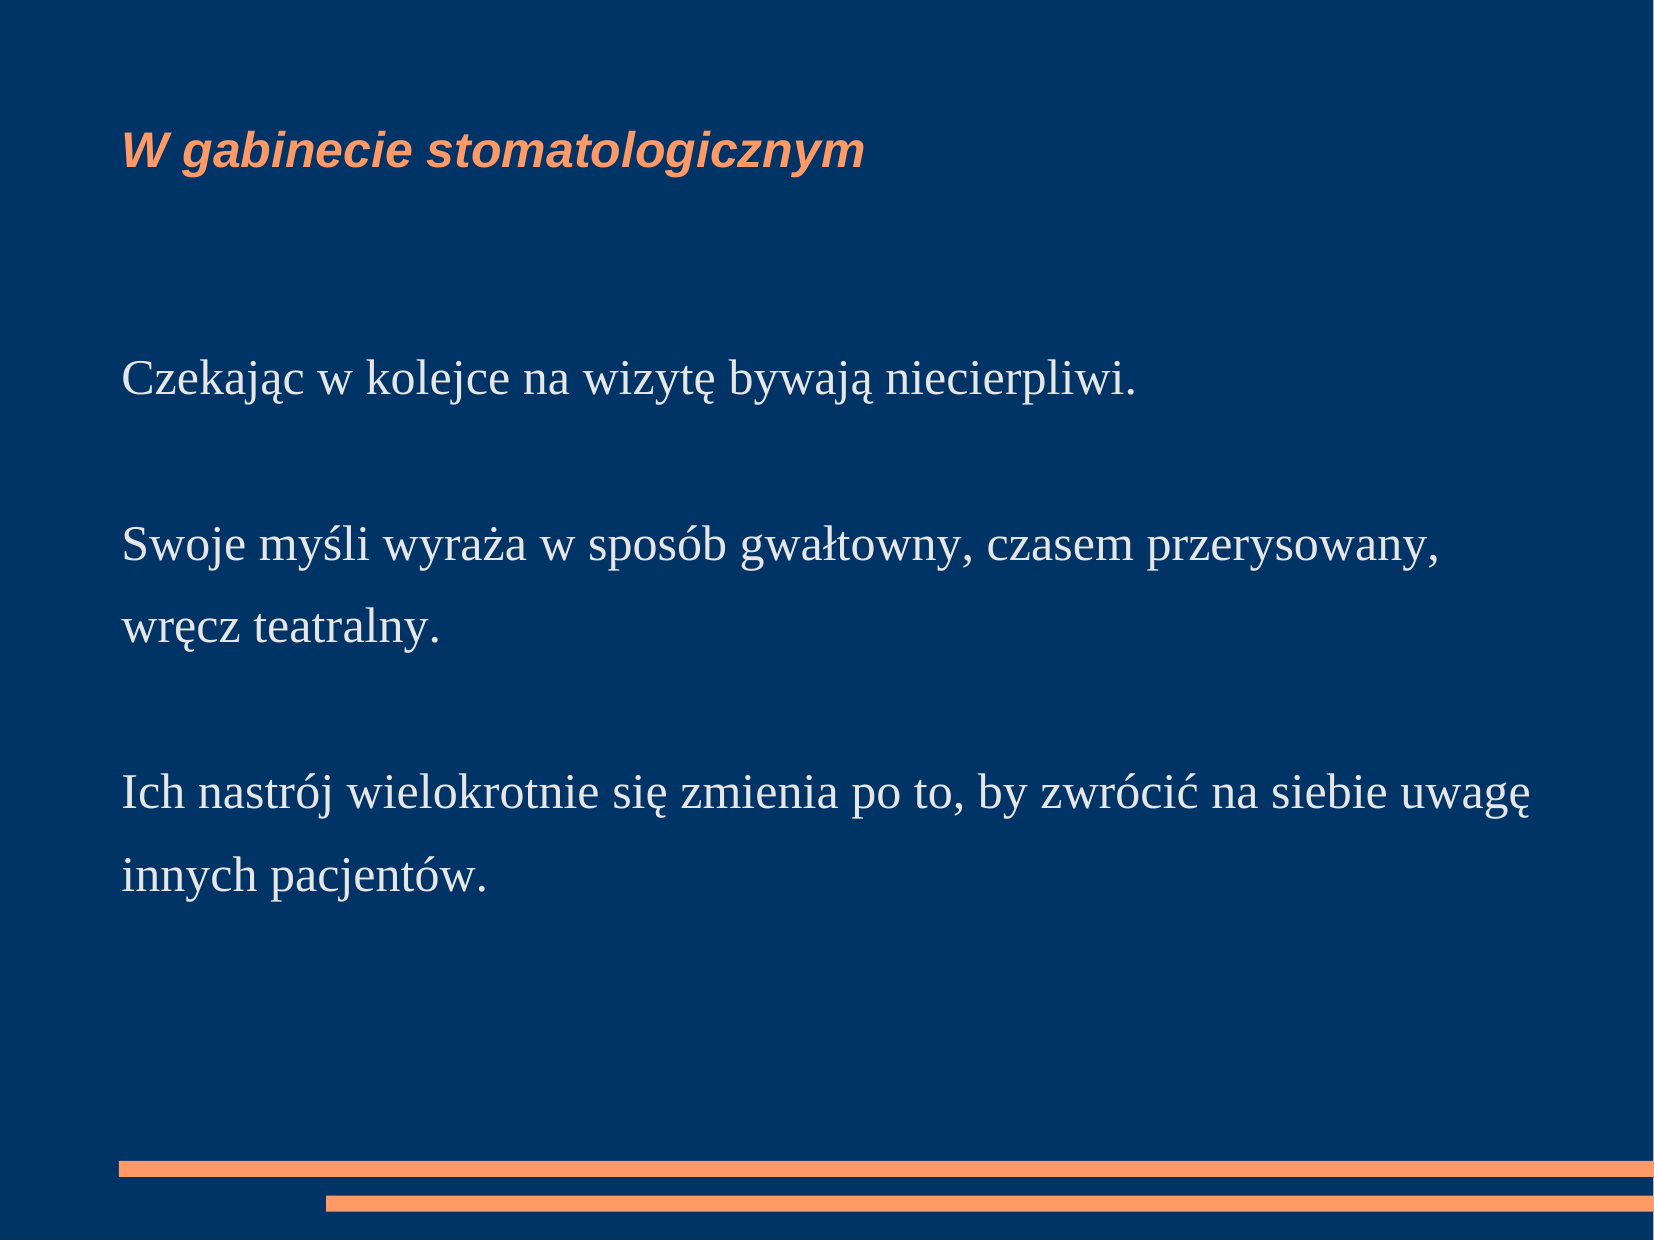

# W gabinecie stomatologicznym
Czekając w kolejce na wizytę bywają niecierpliwi.
Swoje myśli wyraża w sposób gwałtowny, czasem przerysowany, wręcz teatralny.
Ich nastrój wielokrotnie się zmienia po to, by zwrócić na siebie uwagę innych pacjentów.